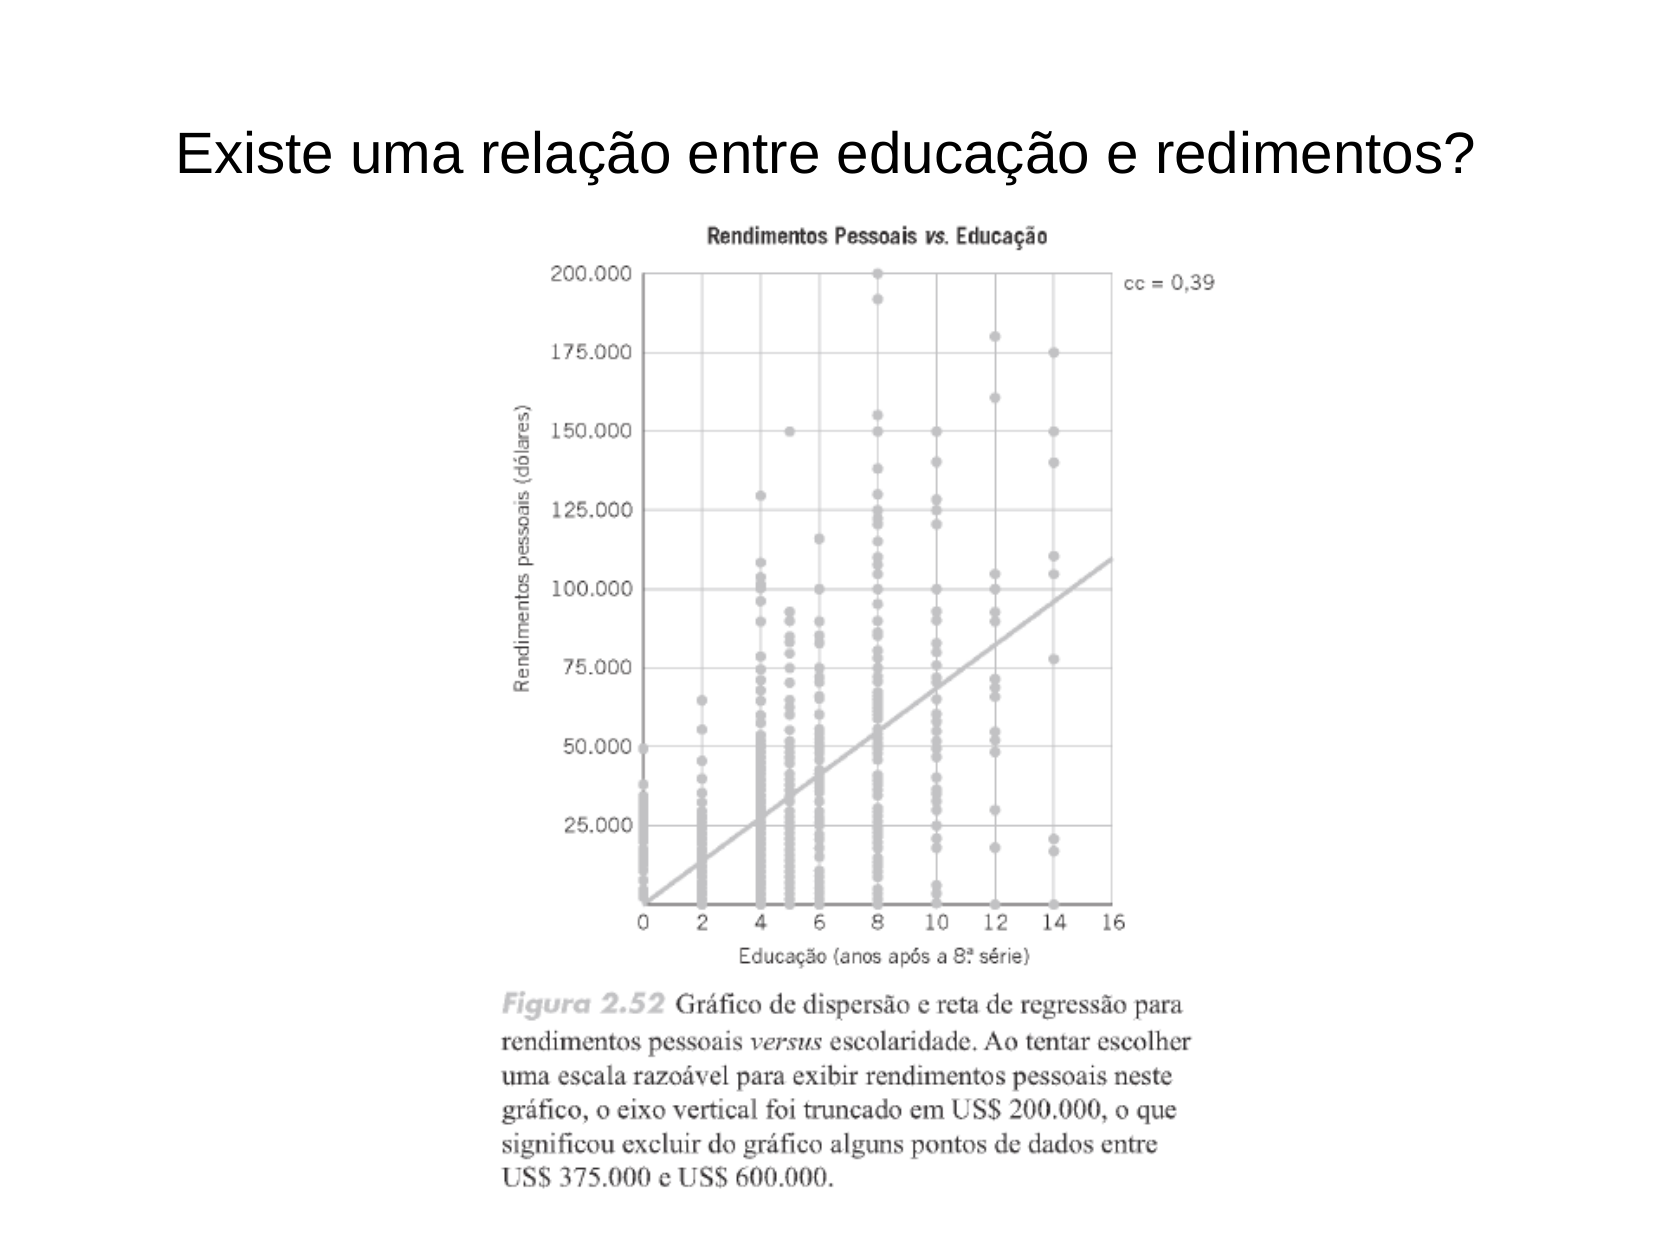

# Existe uma relação entre educação e redimentos?